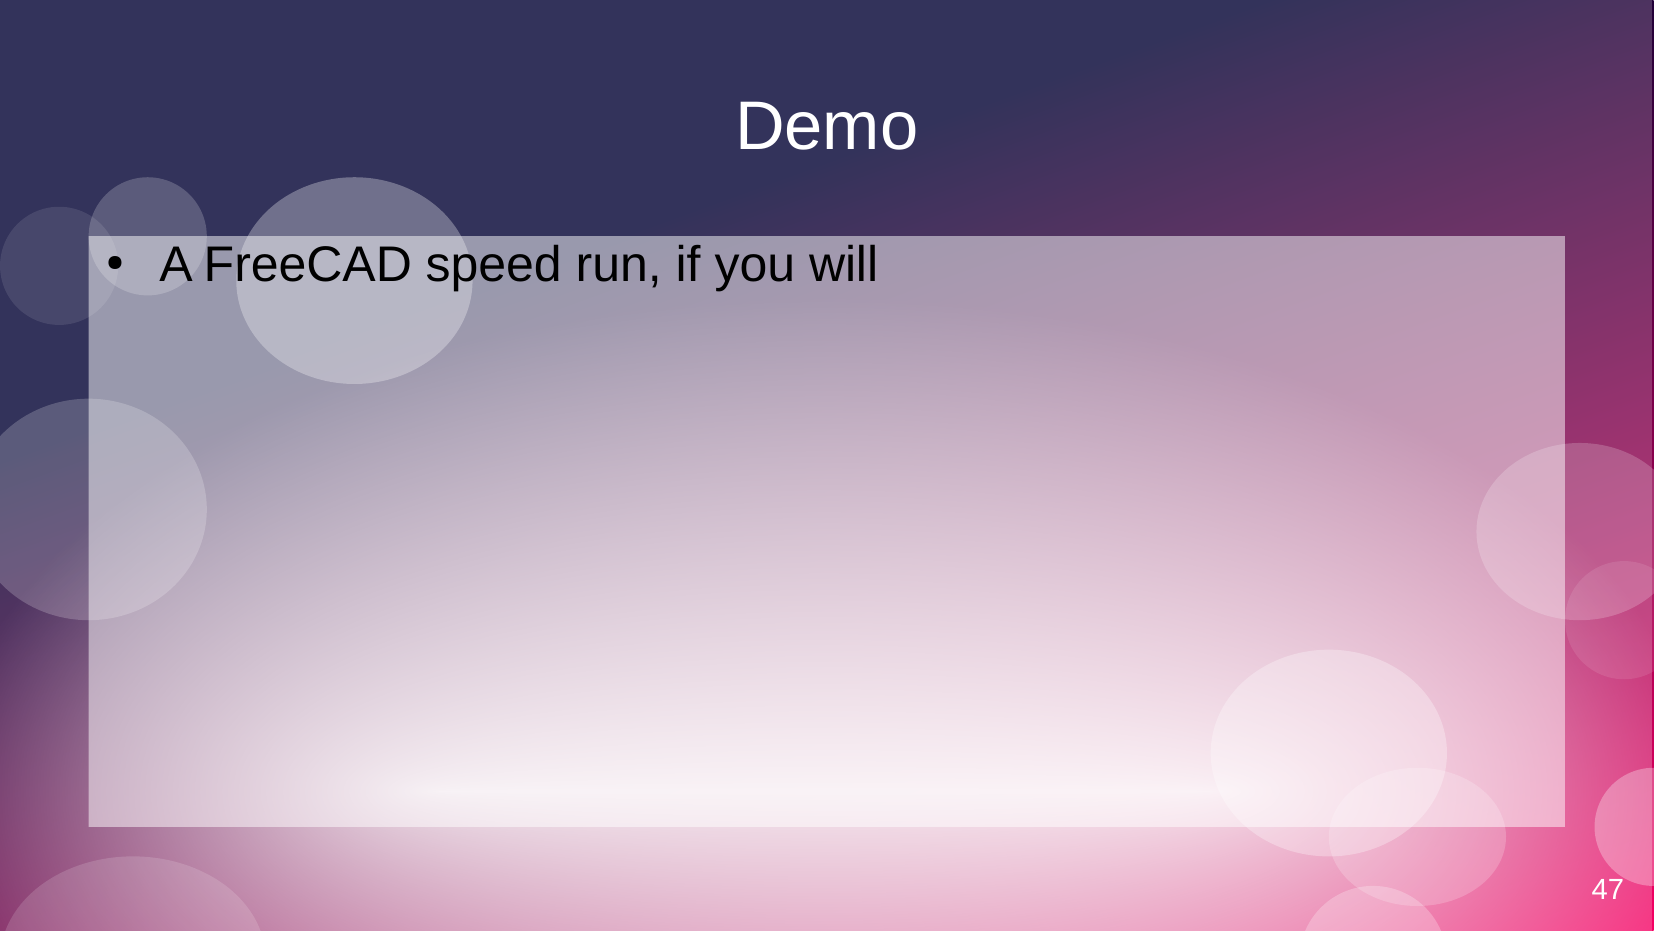

# Demo
A FreeCAD speed run, if you will